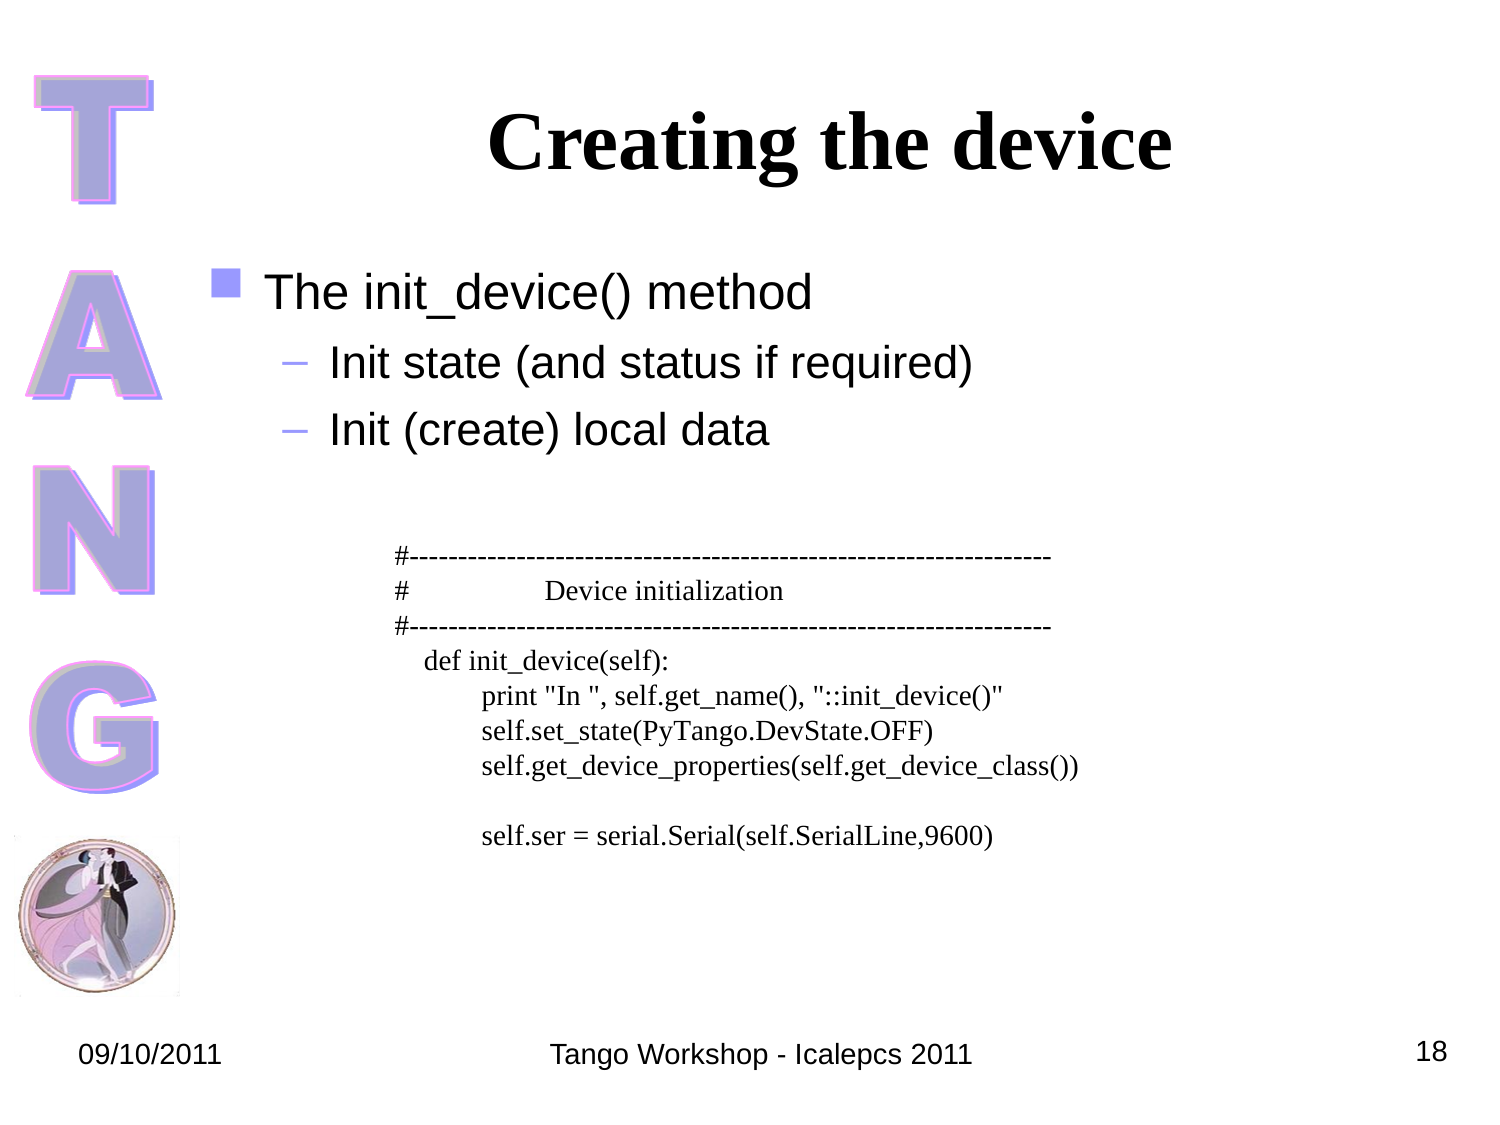

# Creating the device
The init_device() method
Init state (and status if required)
Init (create) local data
#------------------------------------------------------------------
#	Device initialization
#------------------------------------------------------------------
 def init_device(self):
 print "In ", self.get_name(), "::init_device()"
 self.set_state(PyTango.DevState.OFF)
 self.get_device_properties(self.get_device_class())
 self.ser = serial.Serial(self.SerialLine,9600)
18
09/10/2011
Tango workshop - Icalepcs 2011